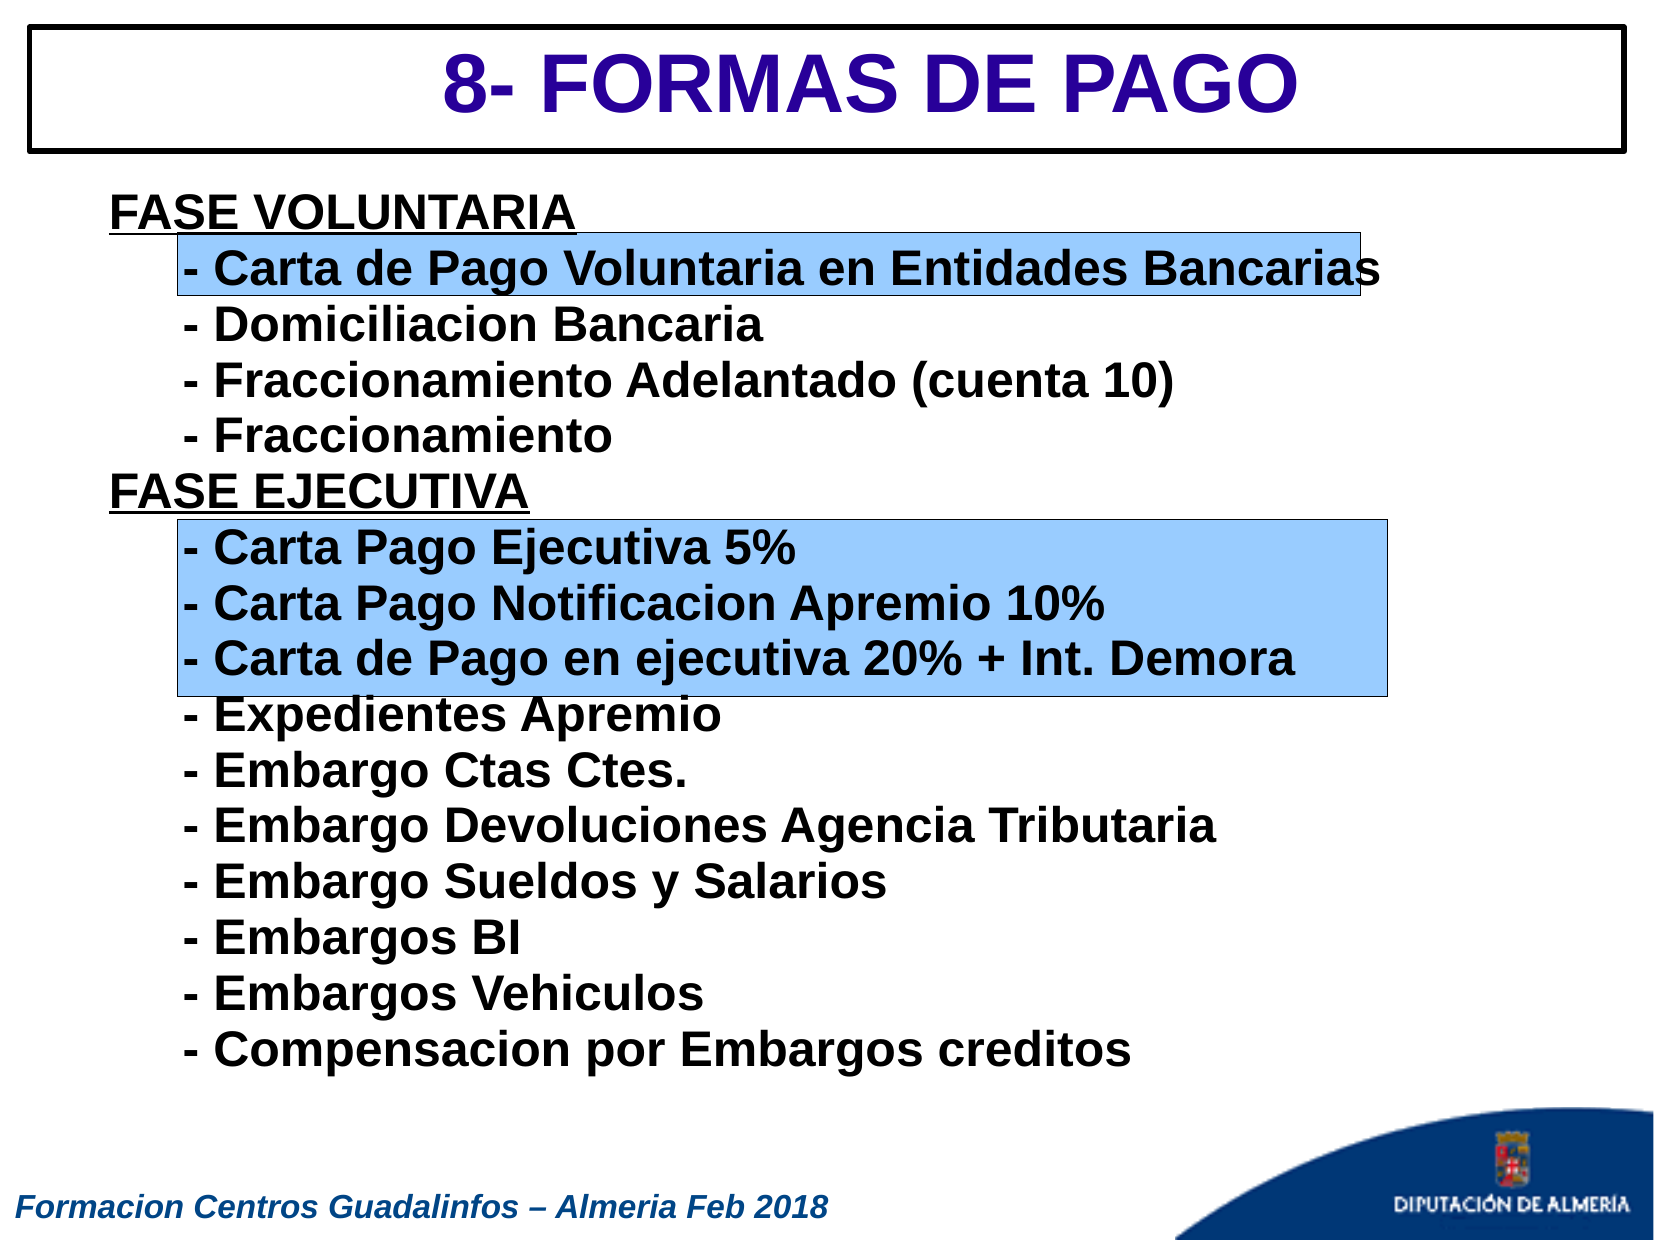

8- FORMAS DE PAGO
FASE VOLUNTARIA
	- Carta de Pago Voluntaria en Entidades Bancarias
	- Domiciliacion Bancaria
	- Fraccionamiento Adelantado (cuenta 10)
	- Fraccionamiento
FASE EJECUTIVA
	- Carta Pago Ejecutiva 5%
	- Carta Pago Notificacion Apremio 10%
	- Carta de Pago en ejecutiva 20% + Int. Demora
	- Expedientes Apremio
	- Embargo Ctas Ctes.
	- Embargo Devoluciones Agencia Tributaria
	- Embargo Sueldos y Salarios
	- Embargos BI
	- Embargos Vehiculos
	- Compensacion por Embargos creditos
Formacion Centros Guadalinfos – Almeria Feb 2018